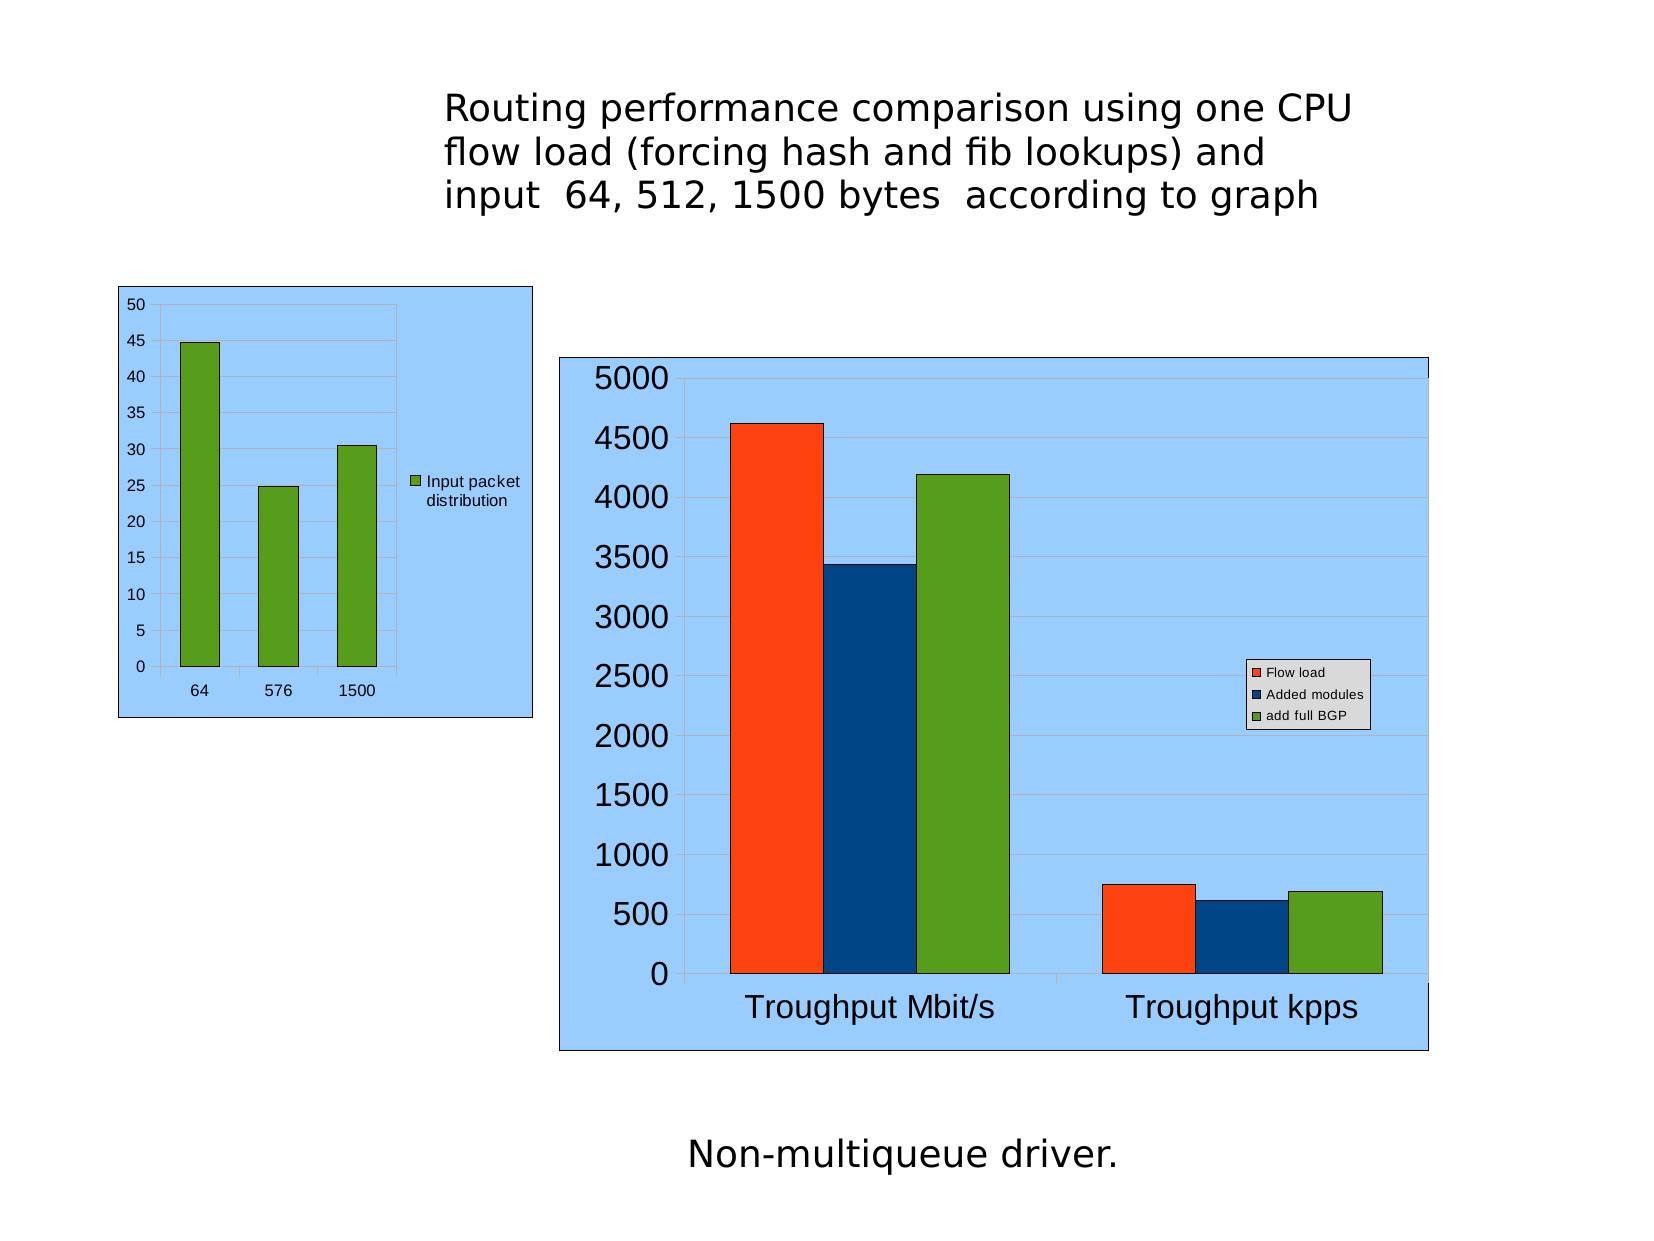

Routing performance comparison using one CPU
flow load (forcing hash and fib lookups) and
input 64, 512, 1500 bytes according to graph
### Chart
| Category | Input packet distribution |
|---|---|
| 64 | 44.7 |
| 576 | 24.78 |
| 1500 | 30.52 |
### Chart
| Category | Flow load | Added modules | add full BGP |
|---|---|---|---|
| Troughput Mbit/s | 4617.0 | 3431.0 | 4192.0 |
| Troughput kpps | 749.0 | 612.0 | 687.0 |Non-multiqueue driver.